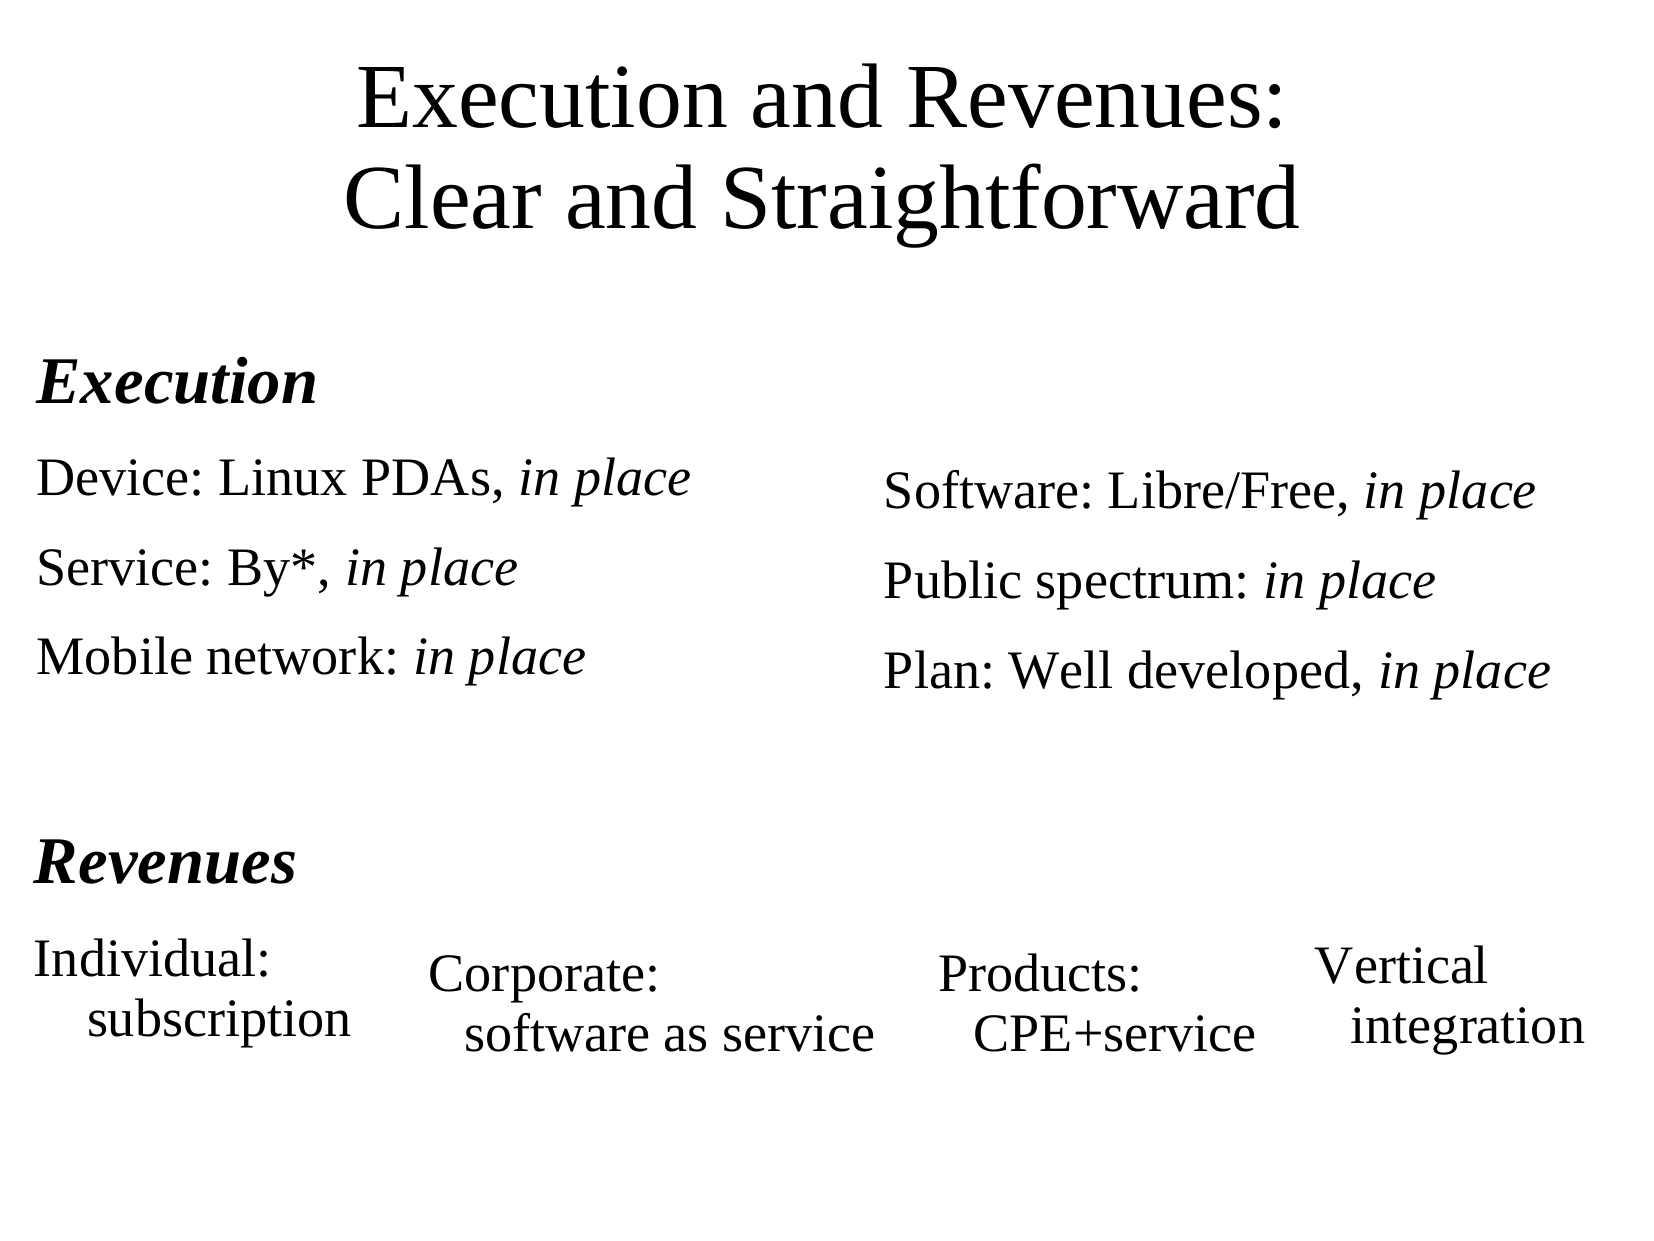

# Execution and Revenues: Clear and Straightforward
Execution
Device: Linux PDAs, in place
Service: By*, in place
Mobile network: in place
Software: Libre/Free, in place
Public spectrum: in place
Plan: Well developed, in place
Revenues
Individual:
subscription
Vertical
integration
Corporate:
software as service
Products:
CPE+service